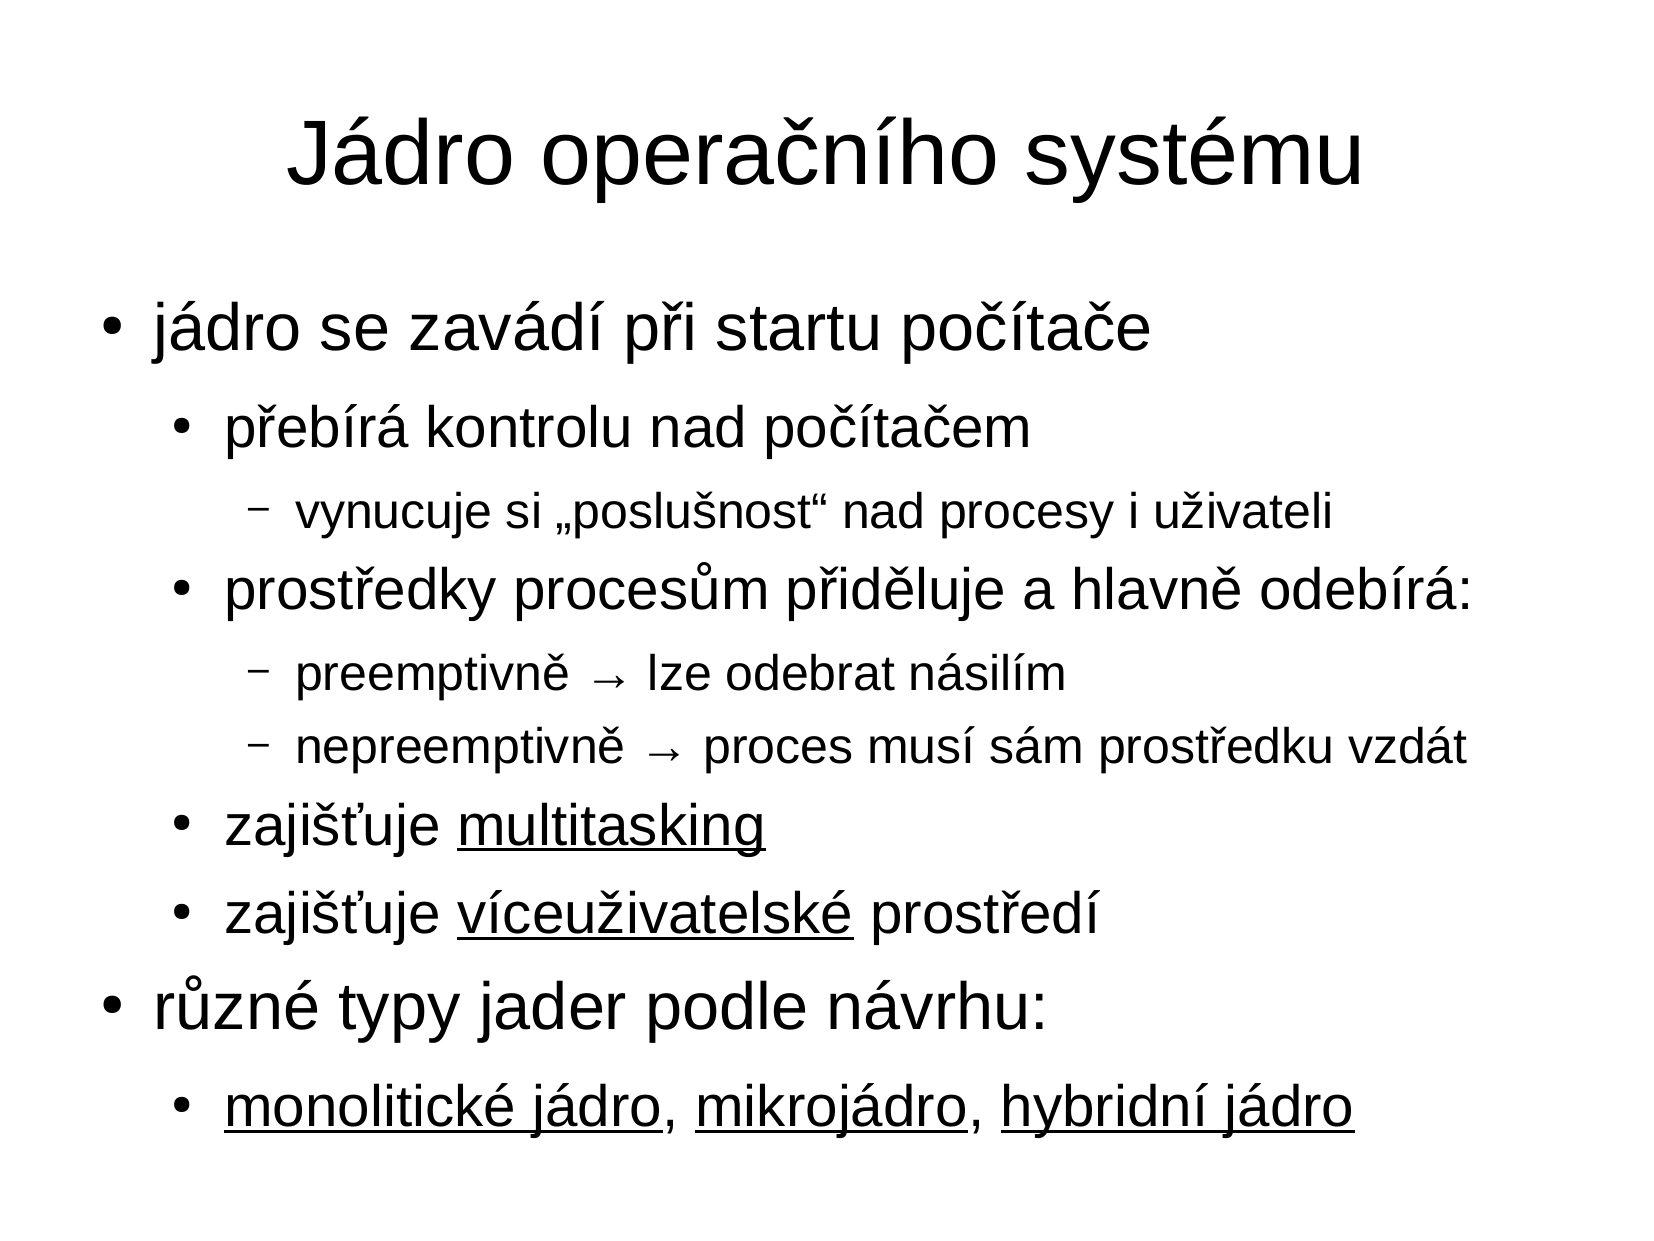

# Jádro operačního systému
jádro se zavádí při startu počítače
přebírá kontrolu nad počítačem
vynucuje si „poslušnost“ nad procesy i uživateli
prostředky procesům přiděluje a hlavně odebírá:
preemptivně → lze odebrat násilím
nepreemptivně → proces musí sám prostředku vzdát
zajišťuje multitasking
zajišťuje víceuživatelské prostředí
různé typy jader podle návrhu:
monolitické jádro, mikrojádro, hybridní jádro